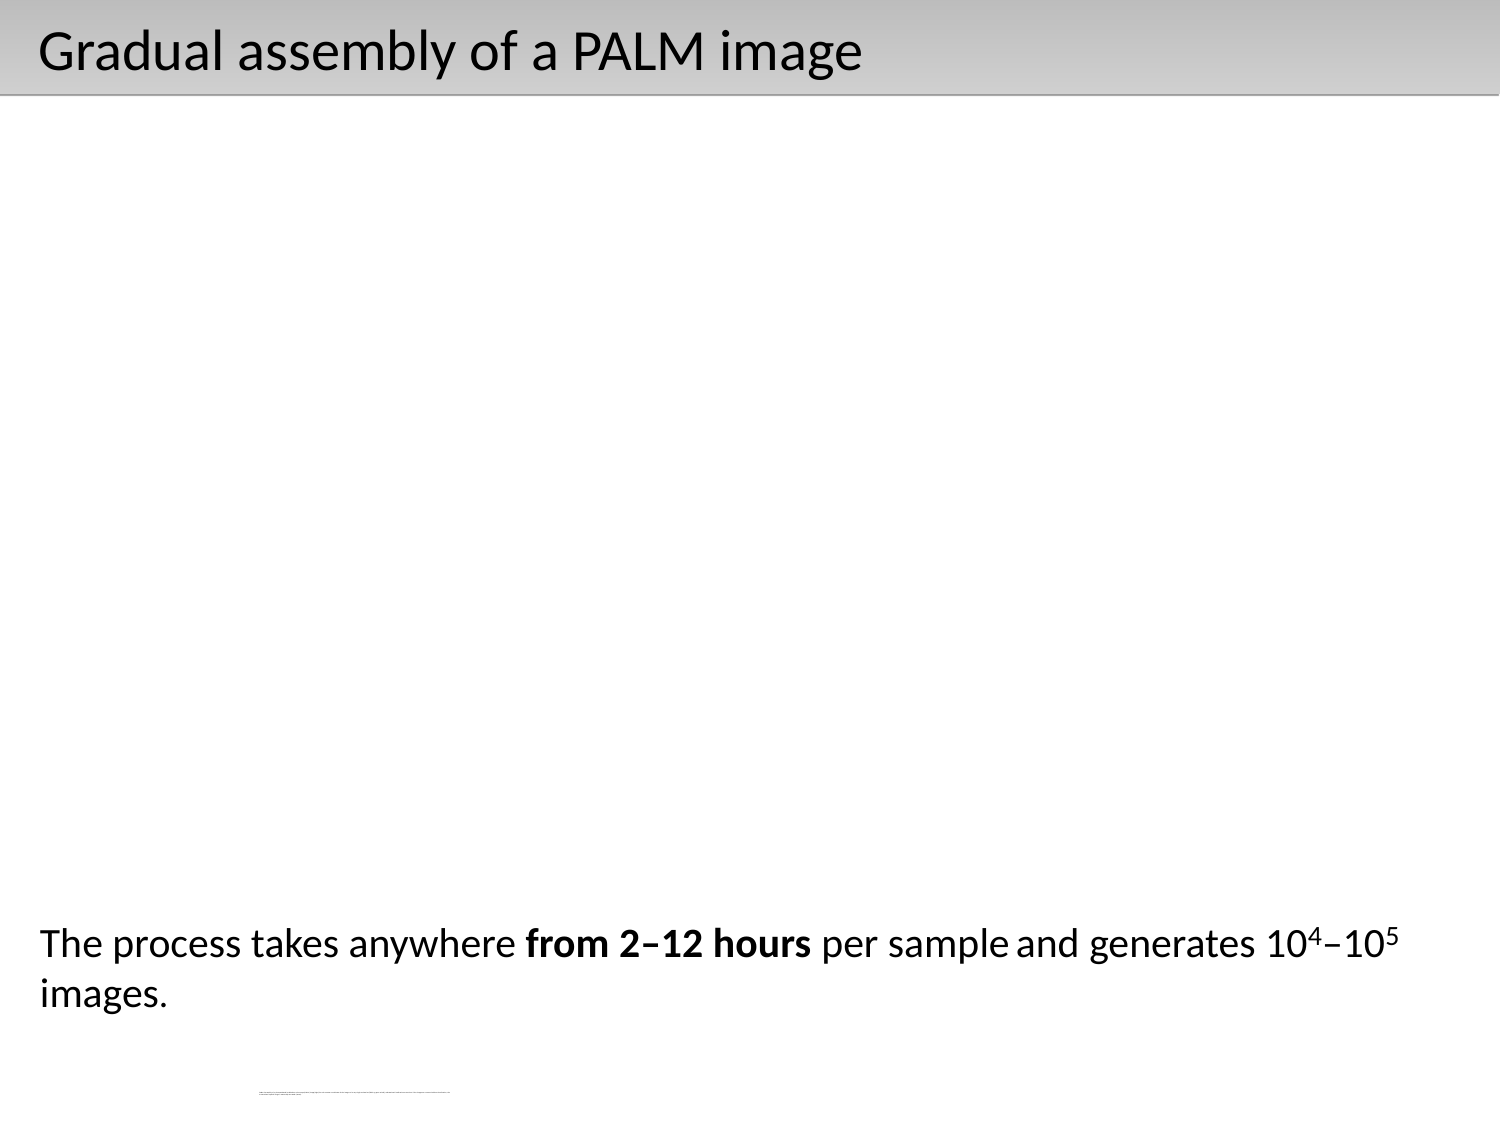

# Gradual assembly of a PALM image
The process takes anywhere from 2–12 hours per sample and generates 104–105 images.
Gradual assembly of a photoactivated localization microscope (PALM) image (right) from the center coordinates of the images of many single molecules (flashing spots at left), activated and localized one-at-a-time. If the images are summed without localization, the conventional optical image is eventually recovered (center).